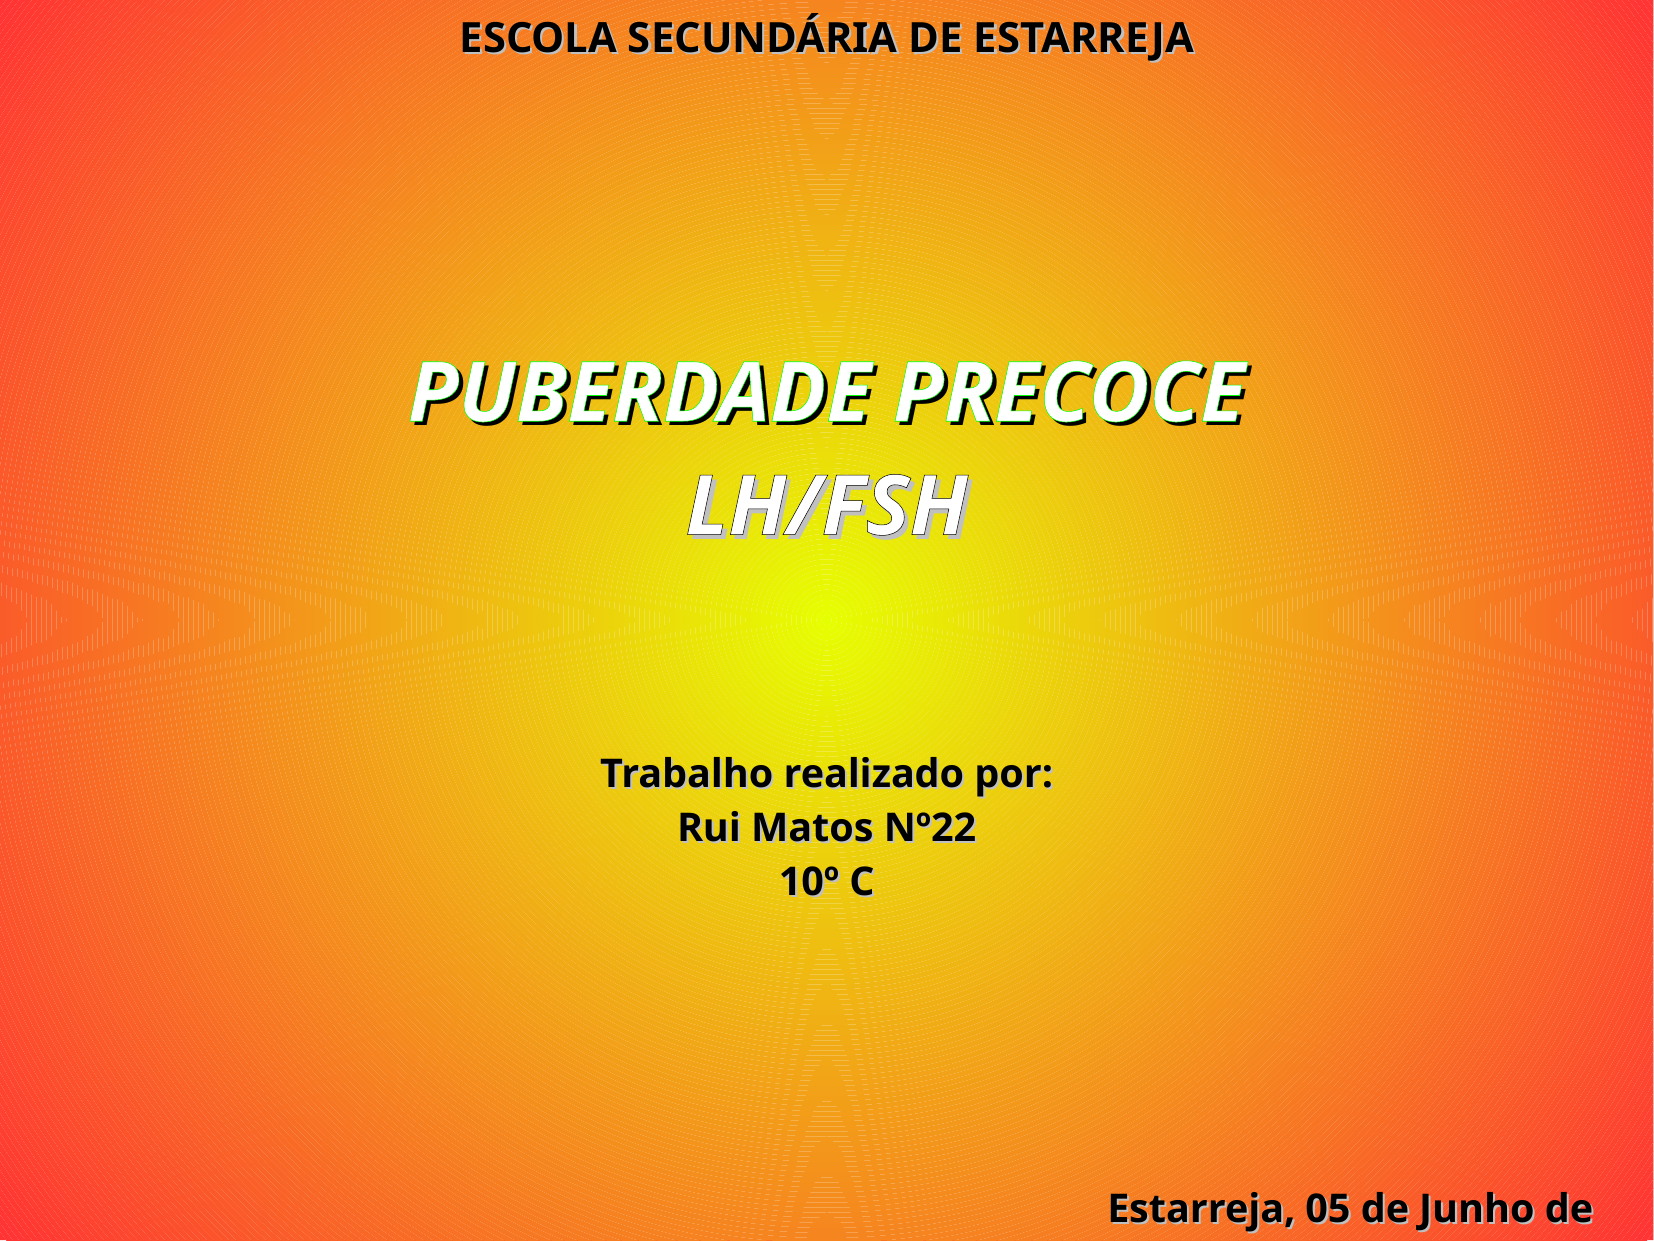

ESCOLA SECUNDÁRIA DE ESTARREJA
PUBERDADE PRECOCE
LH/FSH
Trabalho realizado por:
Rui Matos Nº22
10º C
Estarreja, 05 de Junho de 2011